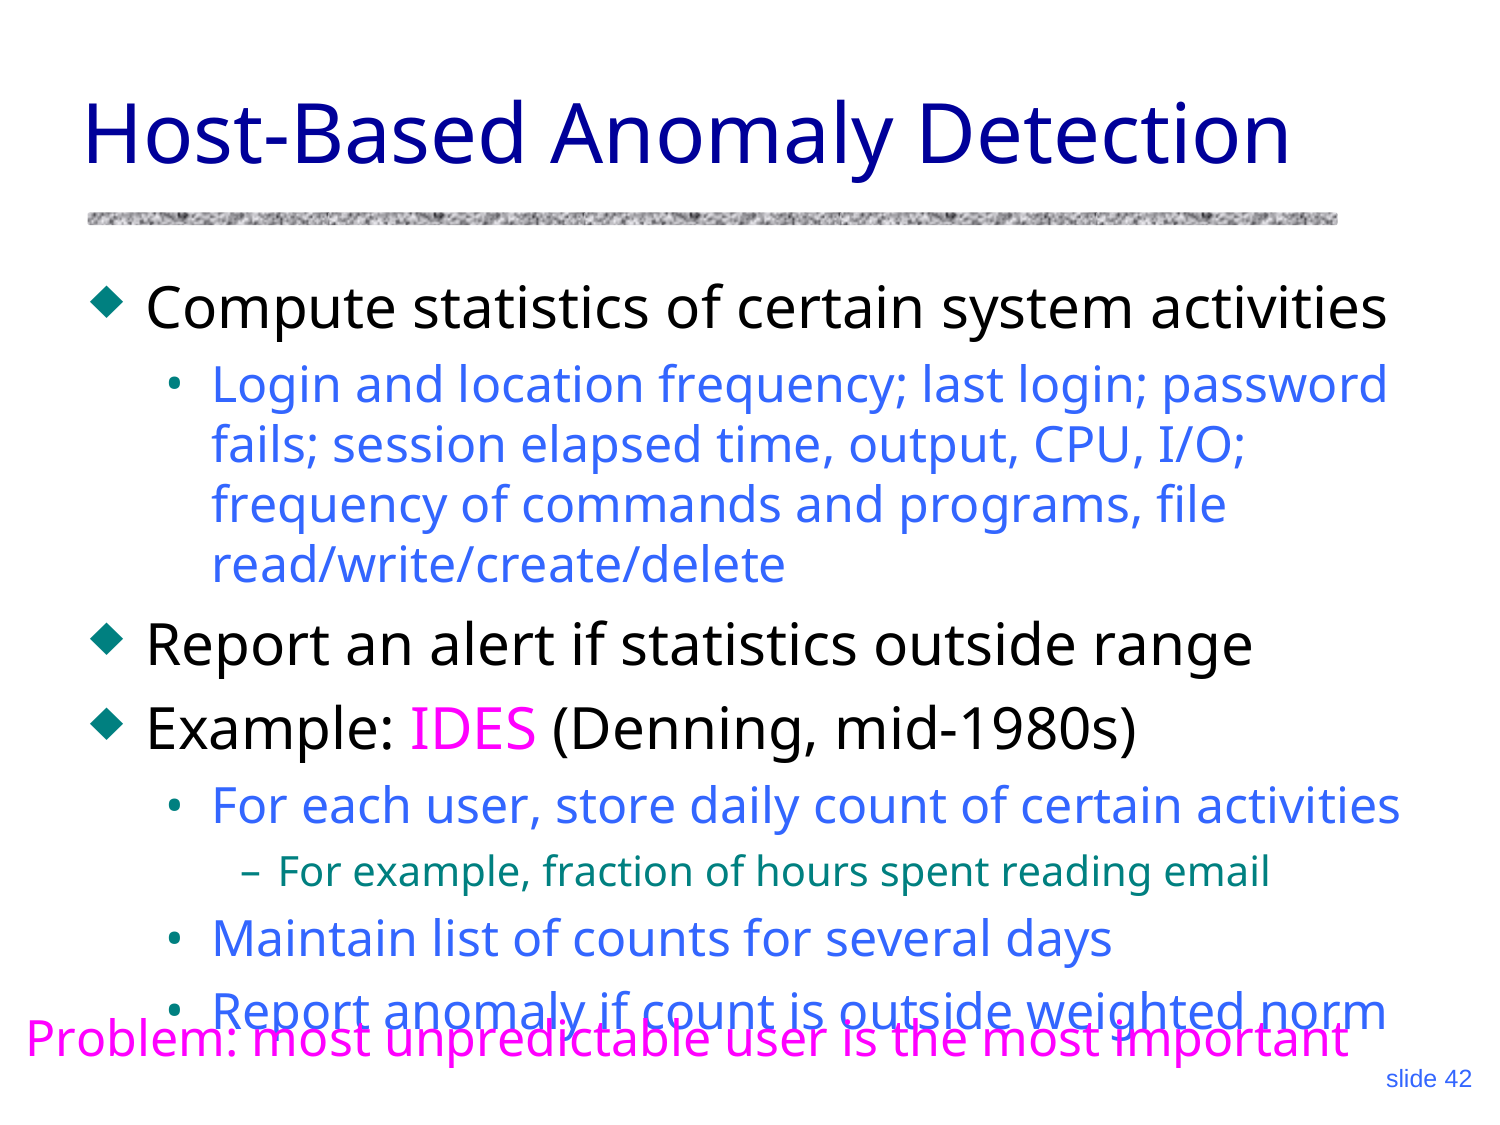

Host-Based Anomaly Detection
Compute statistics of certain system activities
Login and location frequency; last login; password fails; session elapsed time, output, CPU, I/O; frequency of commands and programs, file read/write/create/delete
Report an alert if statistics outside range
Example: IDES (Denning, mid-1980s)
For each user, store daily count of certain activities
For example, fraction of hours spent reading email
Maintain list of counts for several days
Report anomaly if count is outside weighted norm
Problem: most unpredictable user is the most important
slide